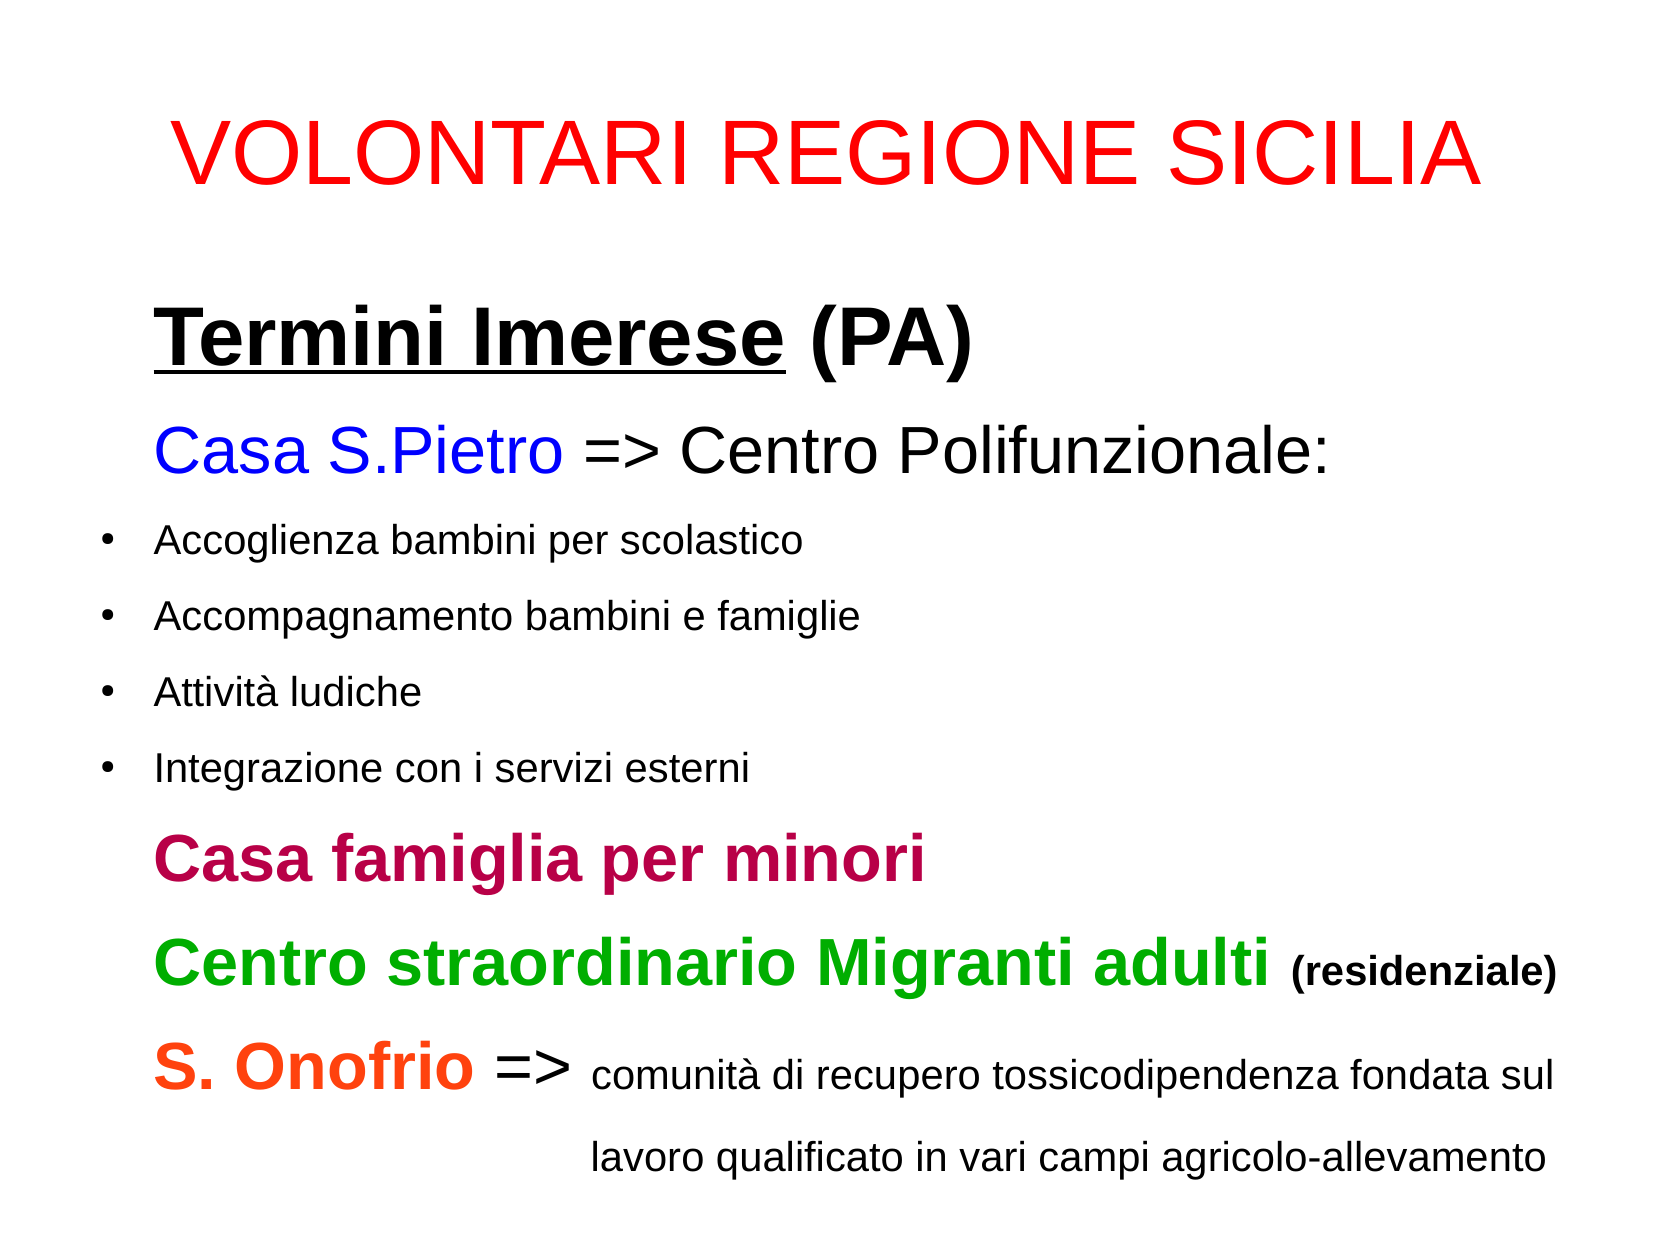

# VOLONTARI REGIONE SICILIA
Termini Imerese (PA)
Casa S.Pietro => Centro Polifunzionale:
Accoglienza bambini per scolastico
Accompagnamento bambini e famiglie
Attività ludiche
Integrazione con i servizi esterni
Casa famiglia per minori
Centro straordinario Migranti adulti (residenziale)
S. Onofrio => comunità di recupero tossicodipendenza fondata sul
 lavoro qualificato in vari campi agricolo-allevamento